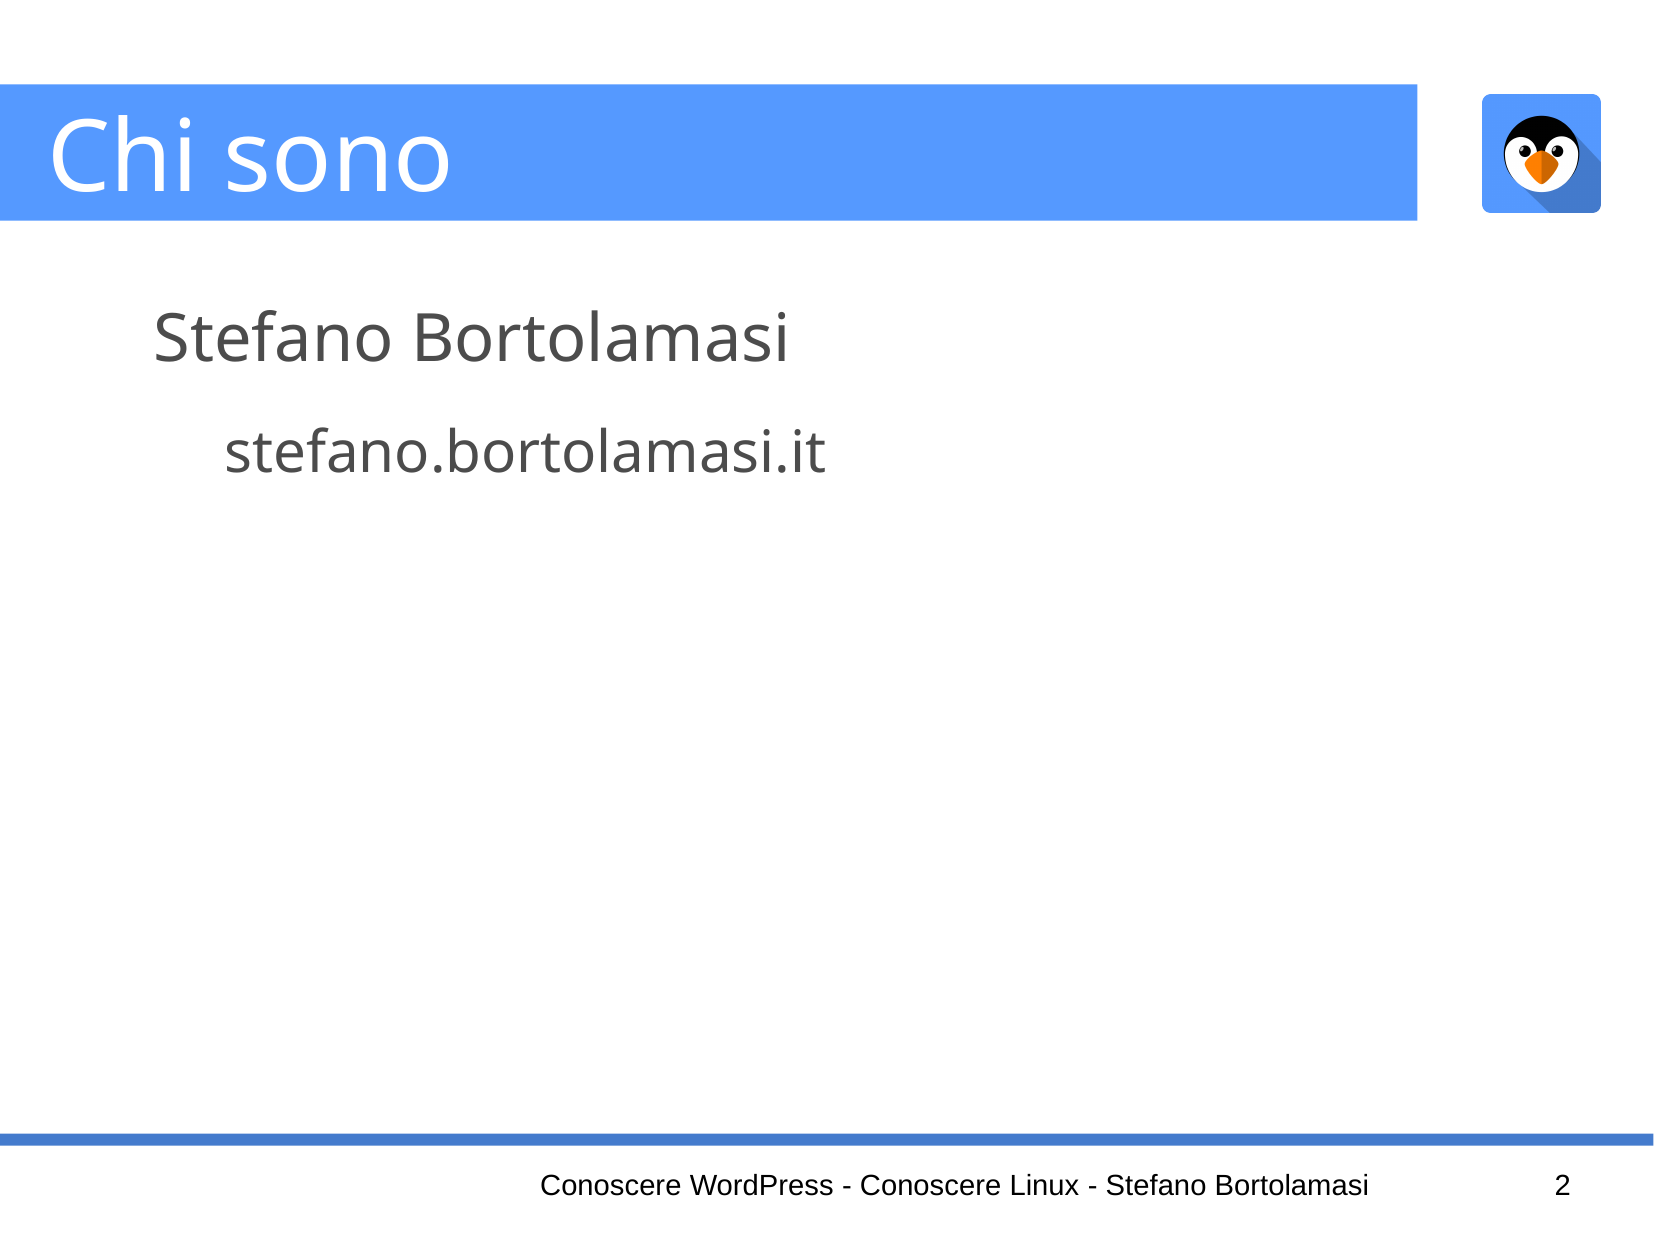

# Chi sono
Stefano Bortolamasi
stefano.bortolamasi.it
Conoscere WordPress - Conoscere Linux - Stefano Bortolamasi
2